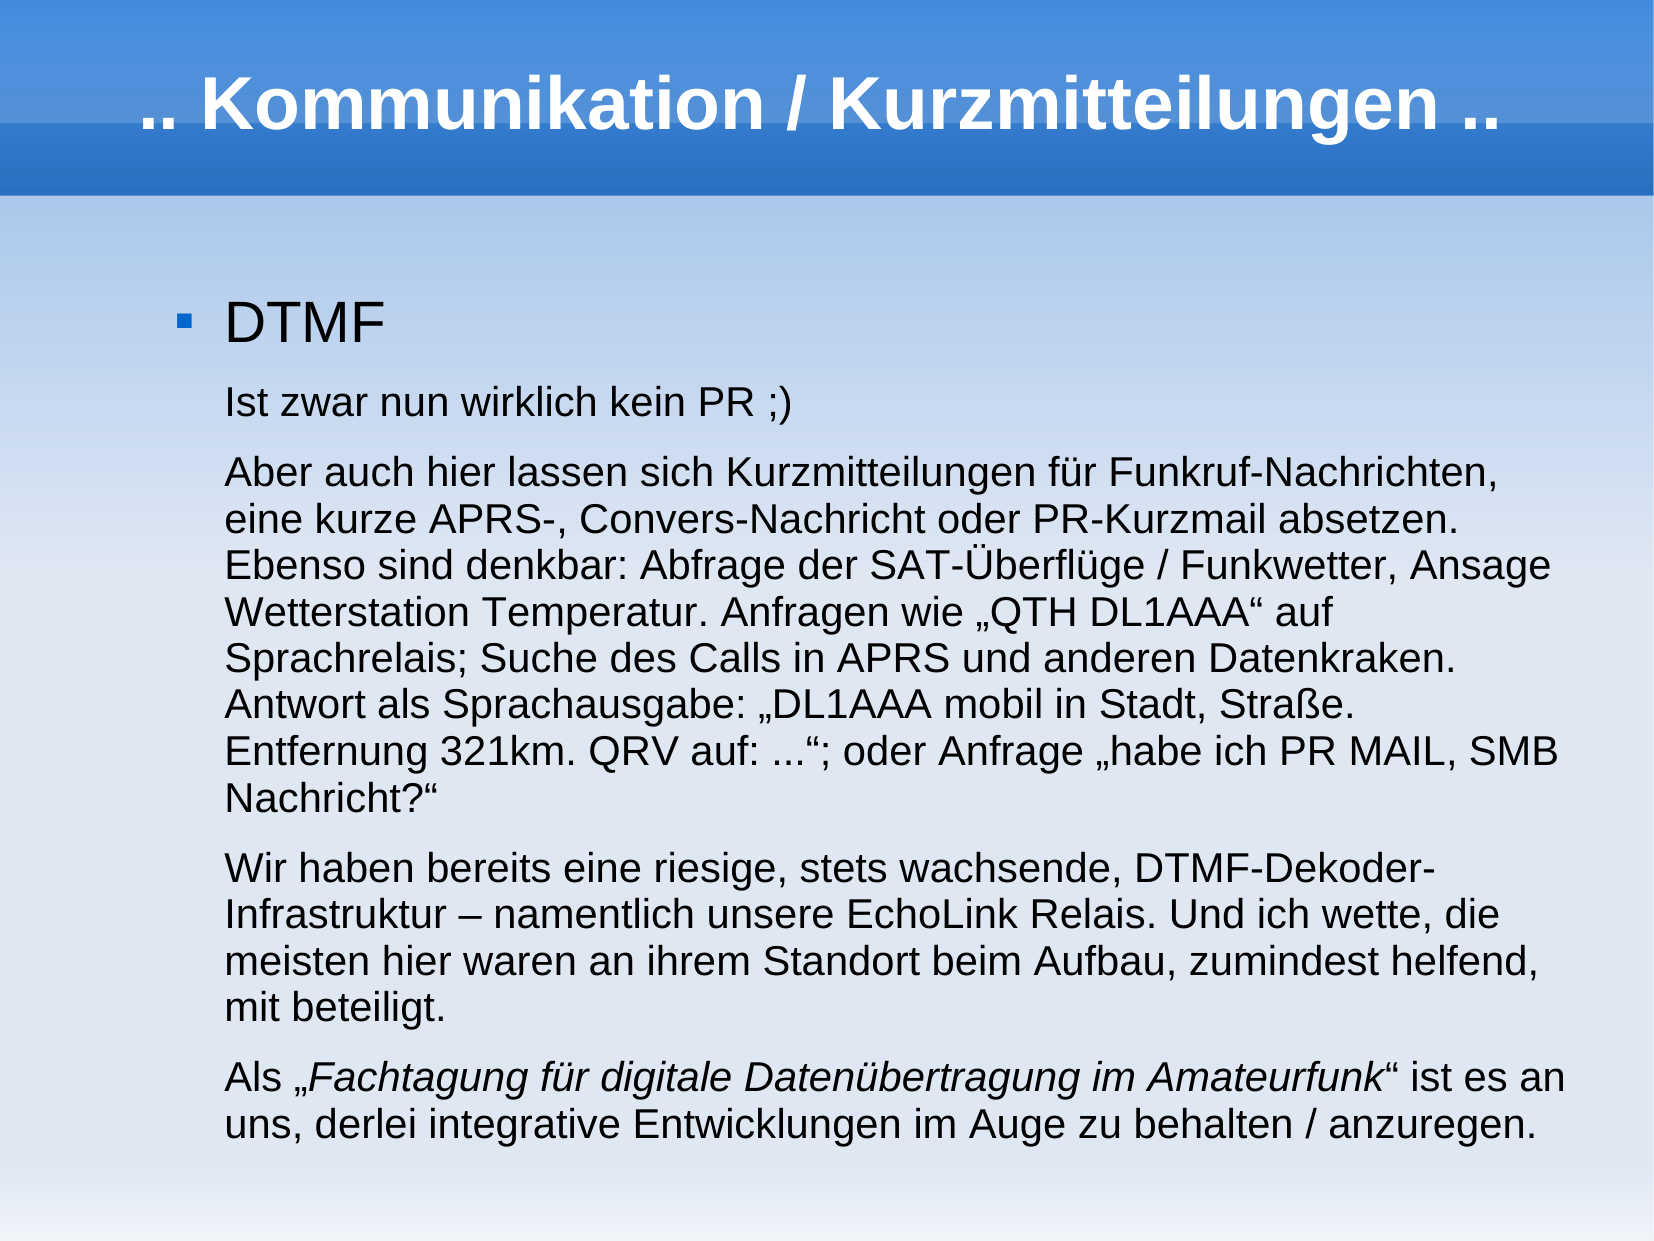

# .. Kommunikation / Kurzmitteilungen ..
DTMF
Ist zwar nun wirklich kein PR ;)
Aber auch hier lassen sich Kurzmitteilungen für Funkruf-Nachrichten, eine kurze APRS-, Convers-Nachricht oder PR-Kurzmail absetzen. Ebenso sind denkbar: Abfrage der SAT-Überflüge / Funkwetter, Ansage Wetterstation Temperatur. Anfragen wie „QTH DL1AAA“ auf Sprachrelais; Suche des Calls in APRS und anderen Datenkraken. Antwort als Sprachausgabe: „DL1AAA mobil in Stadt, Straße. Entfernung 321km. QRV auf: ...“; oder Anfrage „habe ich PR MAIL, SMB Nachricht?“
Wir haben bereits eine riesige, stets wachsende, DTMF-Dekoder-Infrastruktur – namentlich unsere EchoLink Relais. Und ich wette, die meisten hier waren an ihrem Standort beim Aufbau, zumindest helfend, mit beteiligt.
Als „Fachtagung für digitale Datenübertragung im Amateurfunk“ ist es an uns, derlei integrative Entwicklungen im Auge zu behalten / anzuregen.